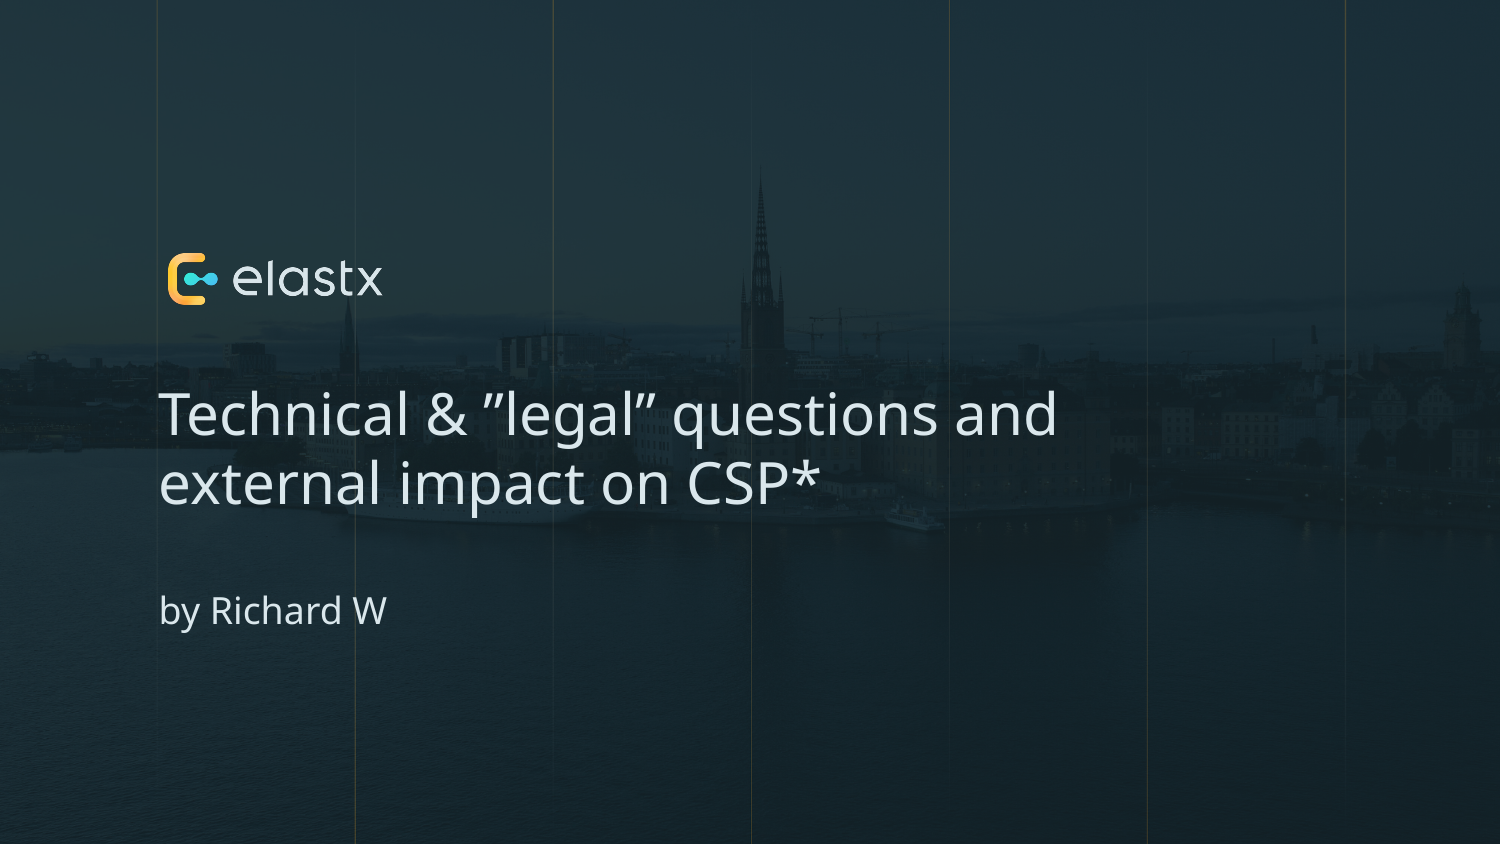

Technical & ”legal” questions and external impact on CSP*
by Richard W